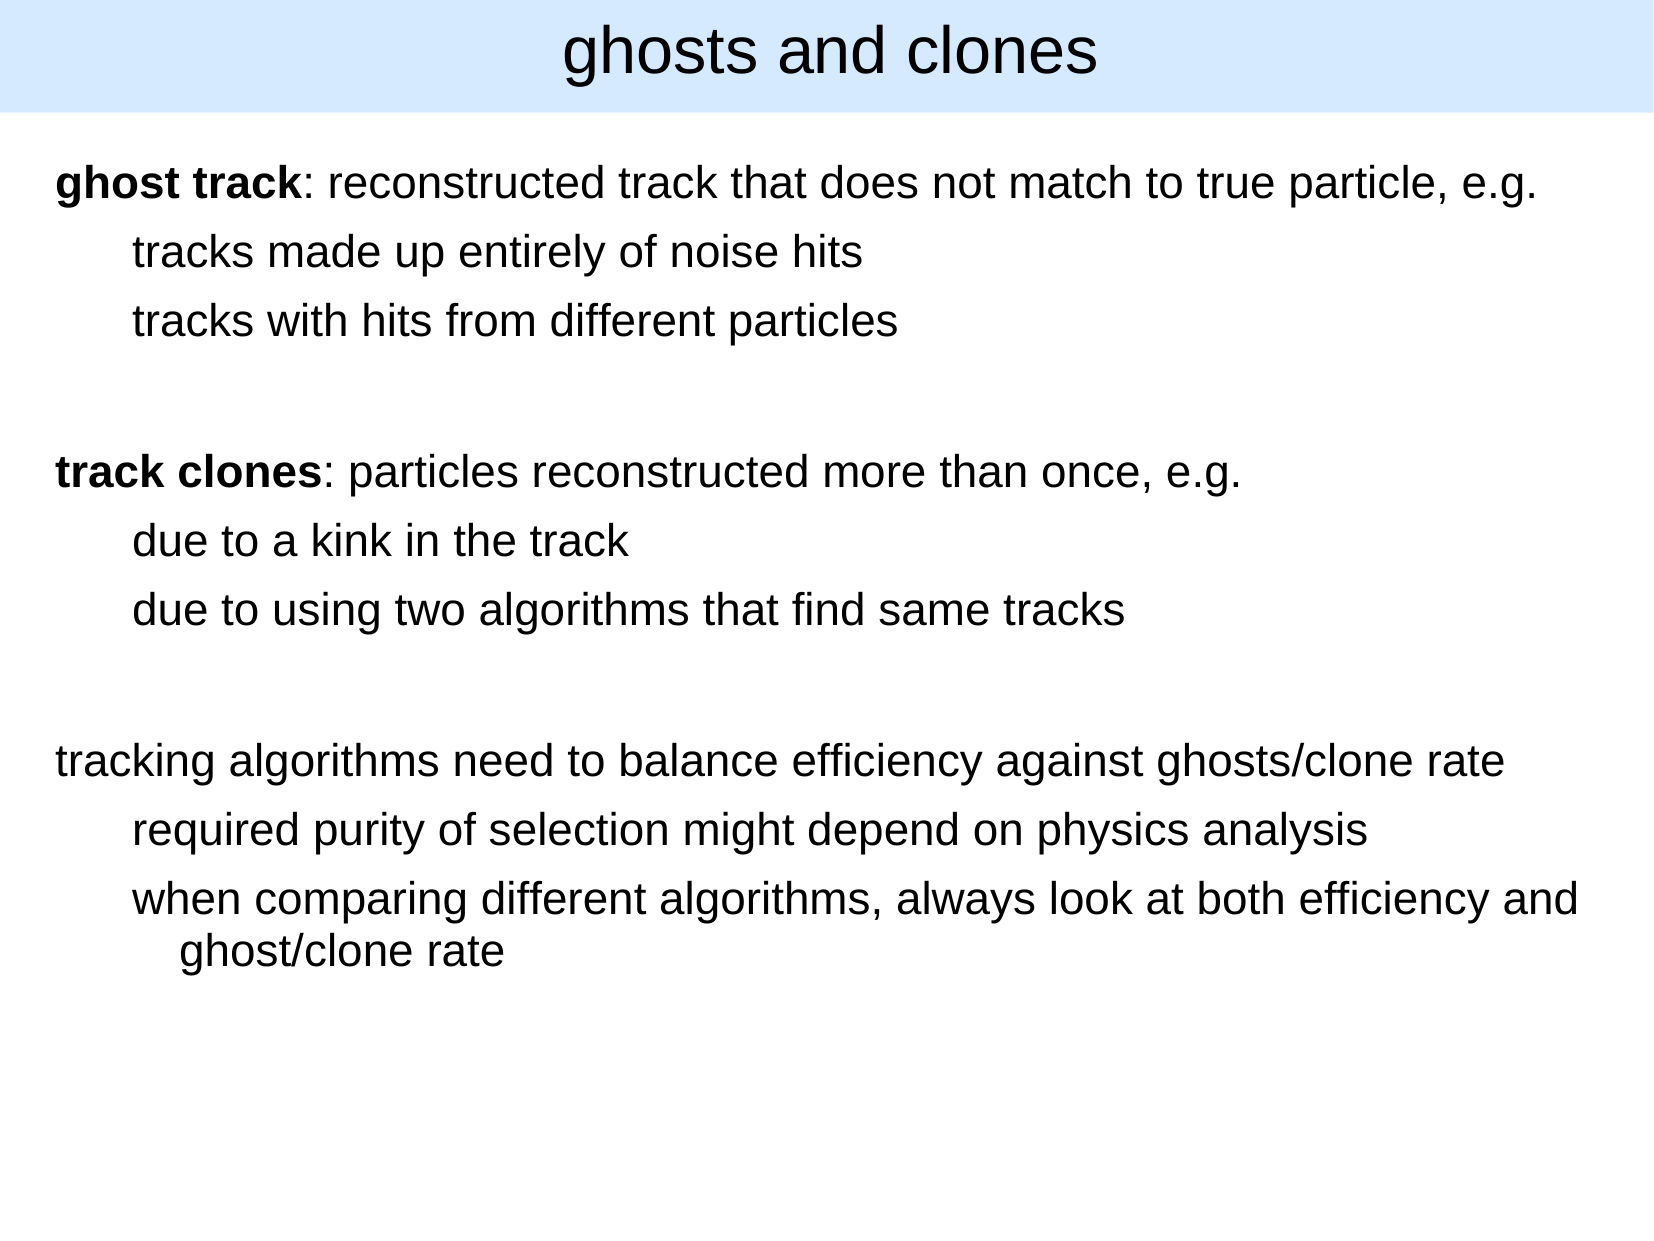

# ghosts and clones
ghost track: reconstructed track that does not match to true particle, e.g.
tracks made up entirely of noise hits
tracks with hits from different particles
track clones: particles reconstructed more than once, e.g.
due to a kink in the track
due to using two algorithms that find same tracks
tracking algorithms need to balance efficiency against ghosts/clone rate
required purity of selection might depend on physics analysis
when comparing different algorithms, always look at both efficiency and ghost/clone rate